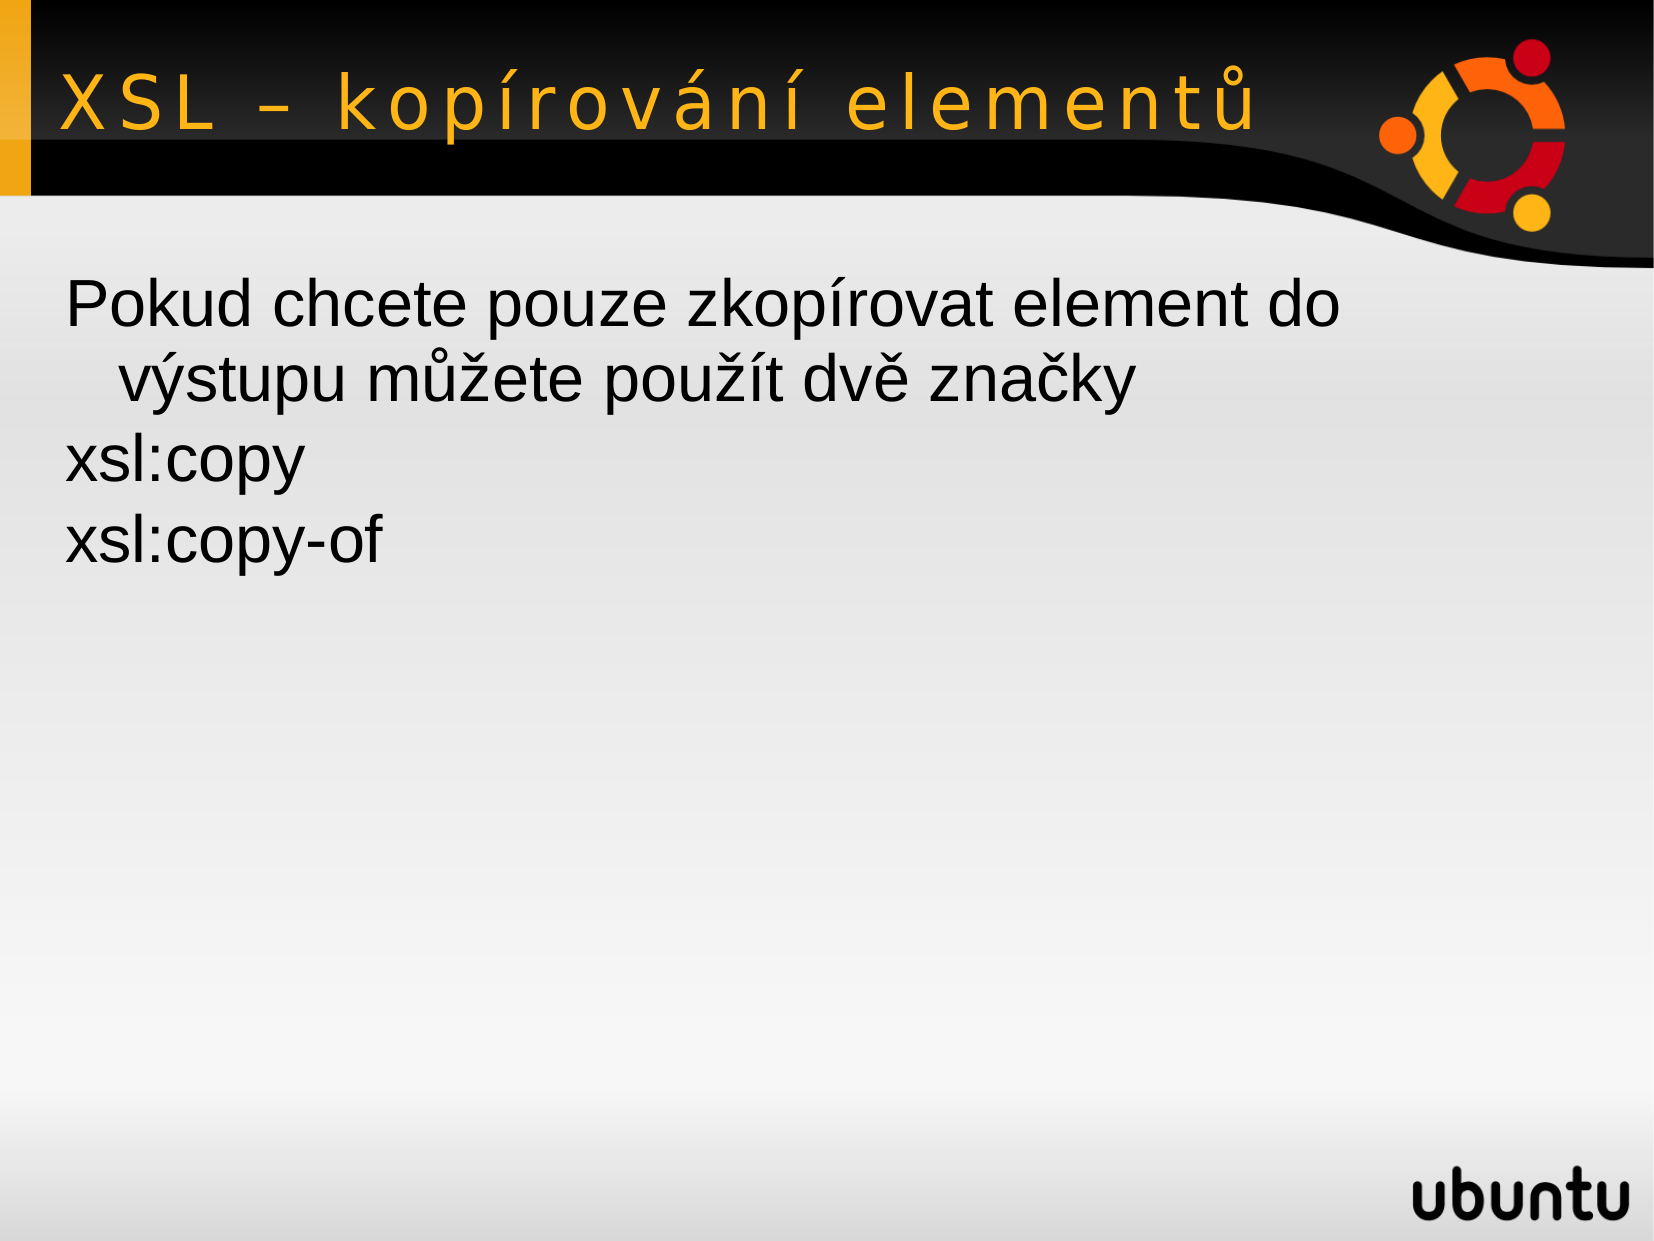

# XSL – kopírování elementů
Pokud chcete pouze zkopírovat element do výstupu můžete použít dvě značky
xsl:copy
xsl:copy-of